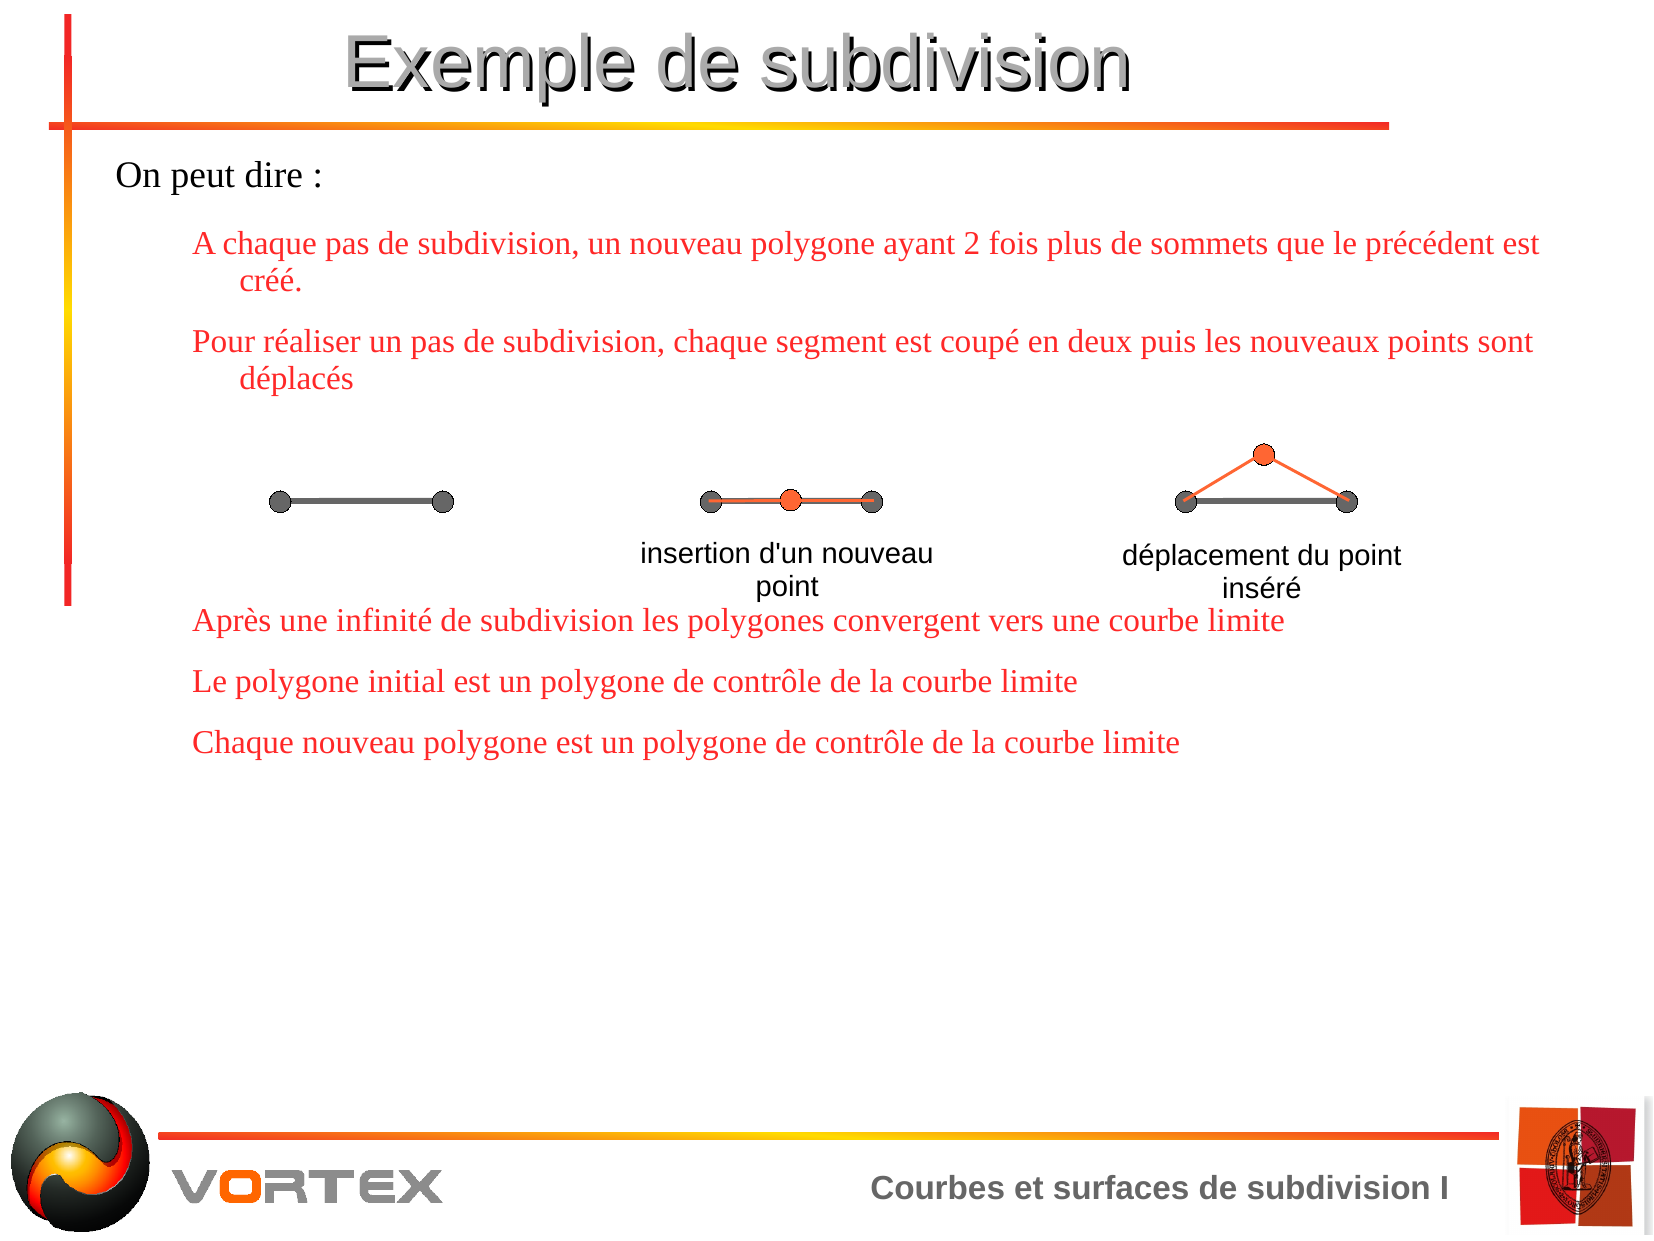

# Exemple de subdivision
On peut dire :
A chaque pas de subdivision, un nouveau polygone ayant 2 fois plus de sommets que le précédent est créé.
Pour réaliser un pas de subdivision, chaque segment est coupé en deux puis les nouveaux points sont déplacés
Après une infinité de subdivision les polygones convergent vers une courbe limite
Le polygone initial est un polygone de contrôle de la courbe limite
Chaque nouveau polygone est un polygone de contrôle de la courbe limite
insertion d'un nouveau point
déplacement du point inséré